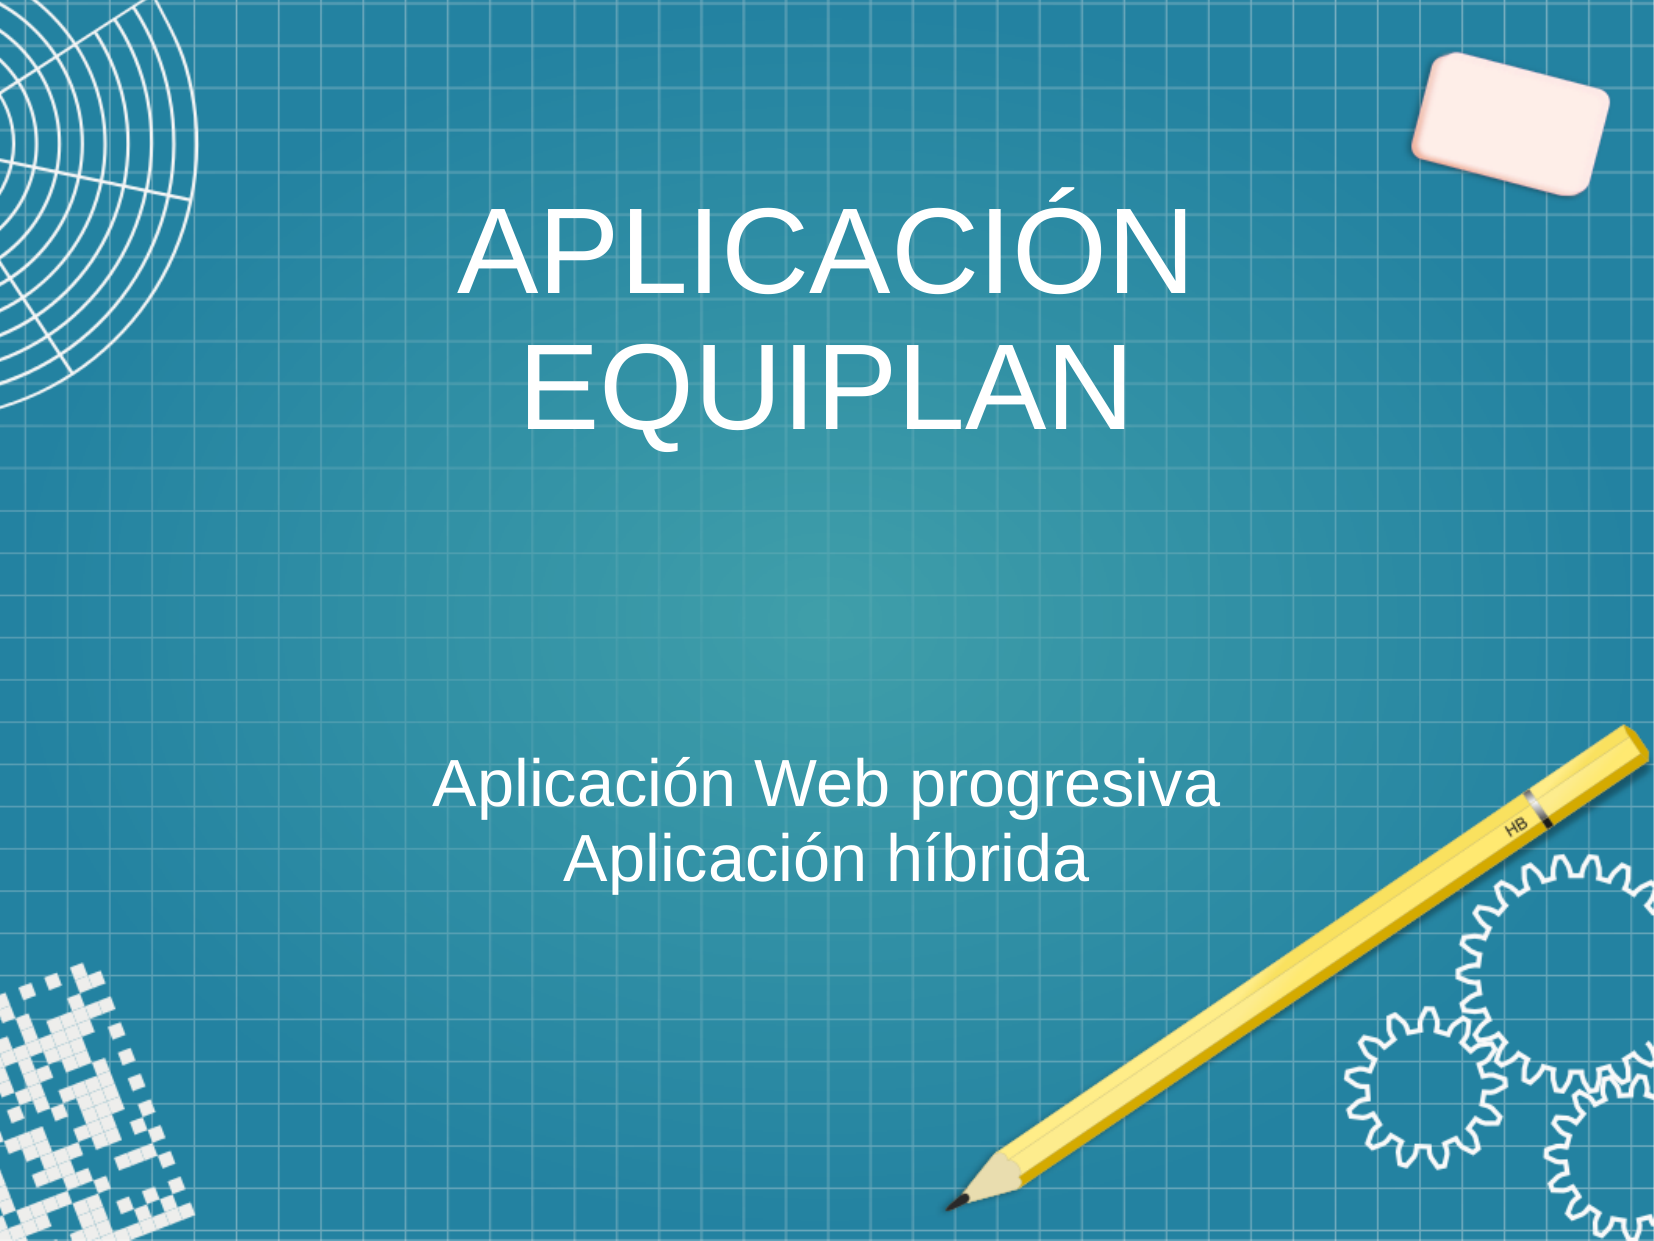

# APLICACIÓN EQUIPLAN
Aplicación Web progresiva
Aplicación híbrida